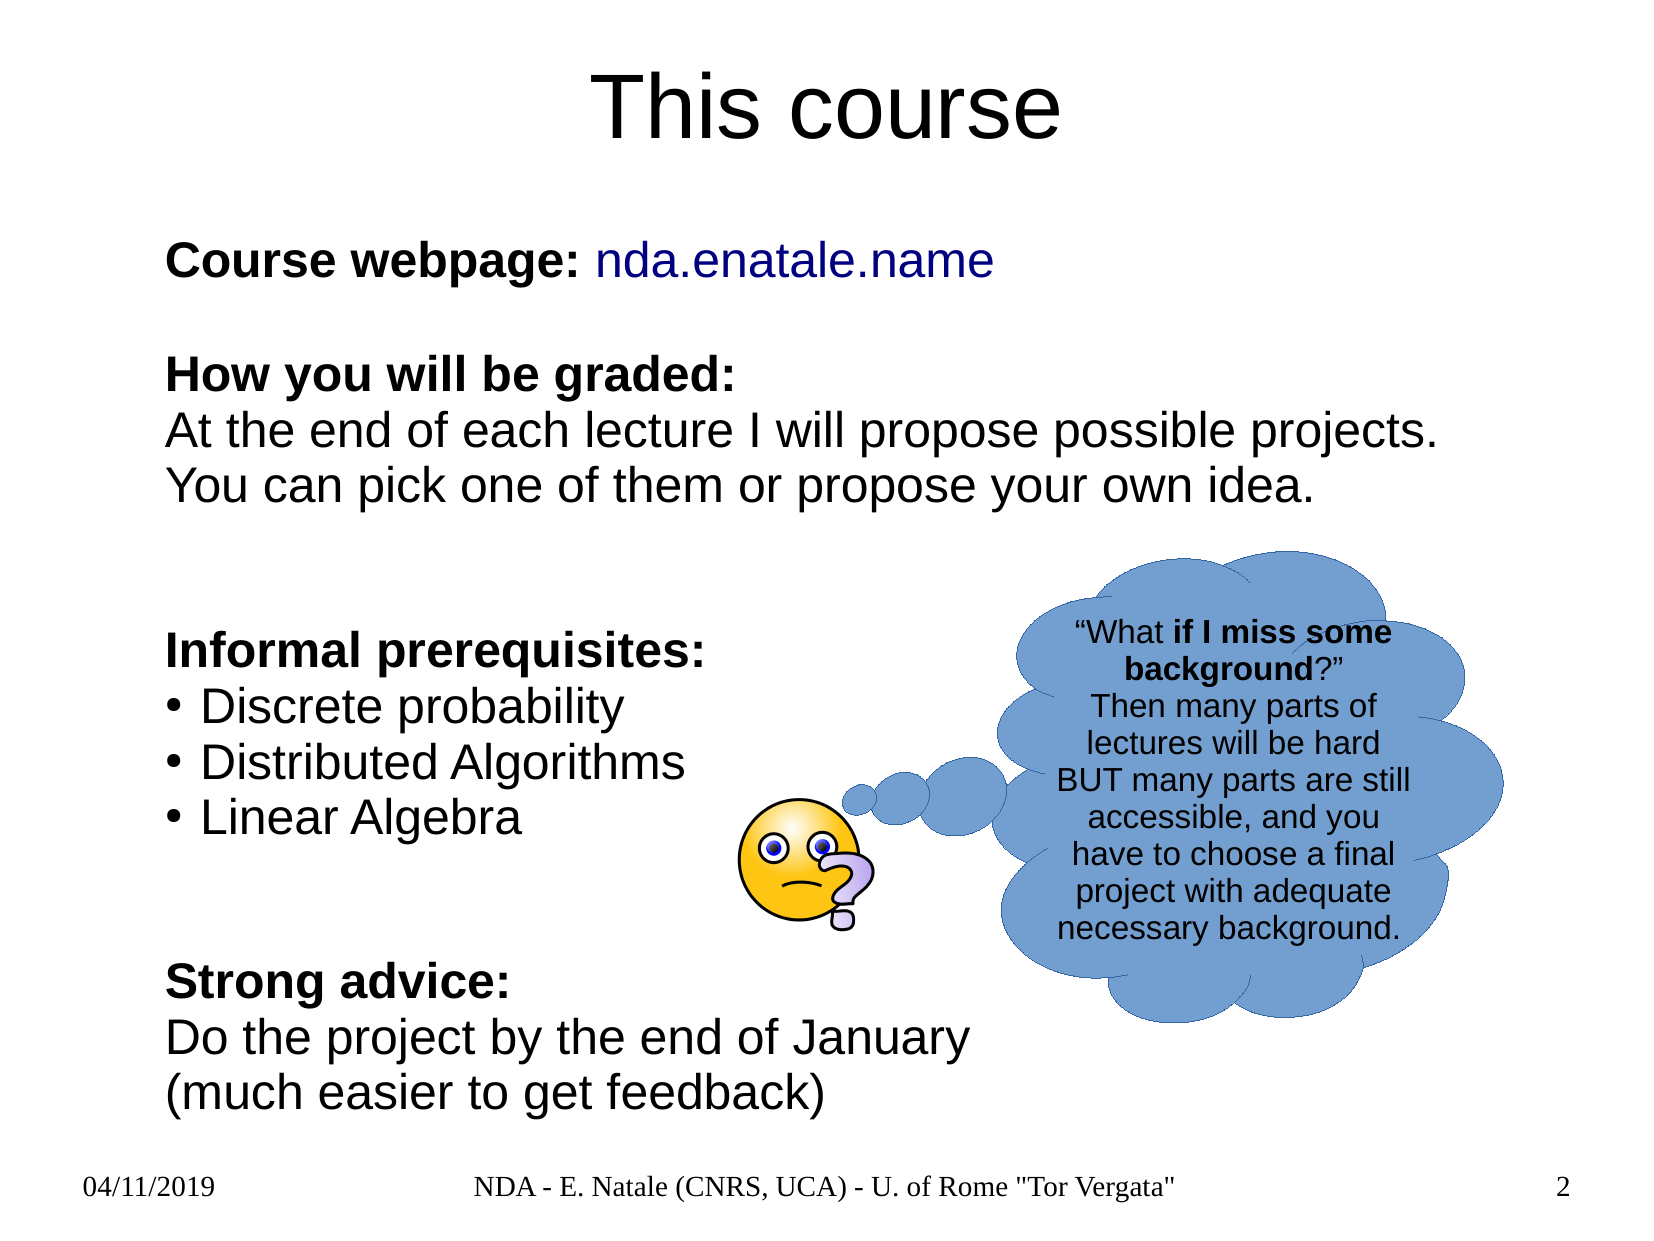

# This course
Course webpage: nda.enatale.name
How you will be graded:
At the end of each lecture I will propose possible projects. You can pick one of them or propose your own idea.
“What if I miss some background?”
Then many parts of lectures will be hard BUT many parts are still accessible, and you have to choose a final project with adequate necessary background.
Informal prerequisites:
Discrete probability
Distributed Algorithms
Linear Algebra
Strong advice:
Do the project by the end of January (much easier to get feedback)
04/11/2019
NDA - E. Natale (CNRS, UCA) - U. of Rome "Tor Vergata"
2